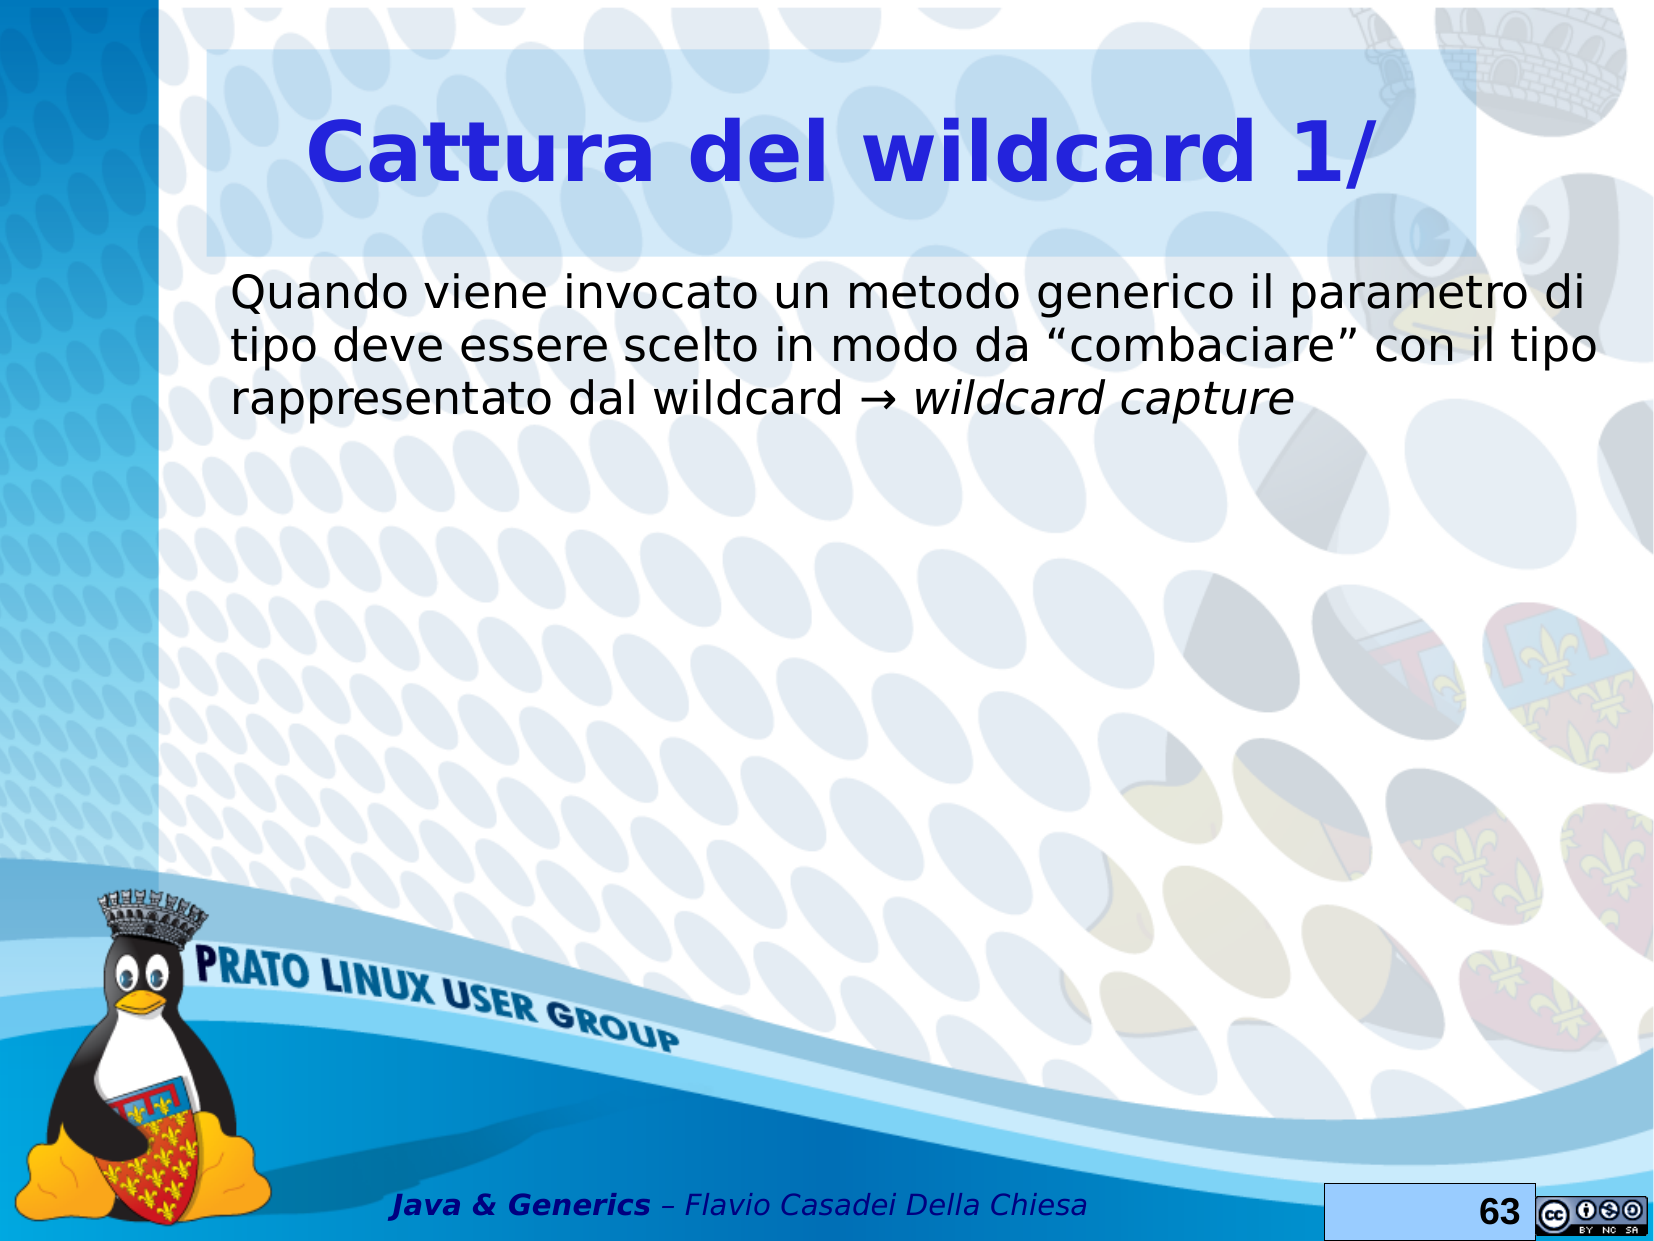

# Cattura del wildcard 1/
Quando viene invocato un metodo generico il parametro di tipo deve essere scelto in modo da “combaciare” con il tipo rappresentato dal wildcard → wildcard capture